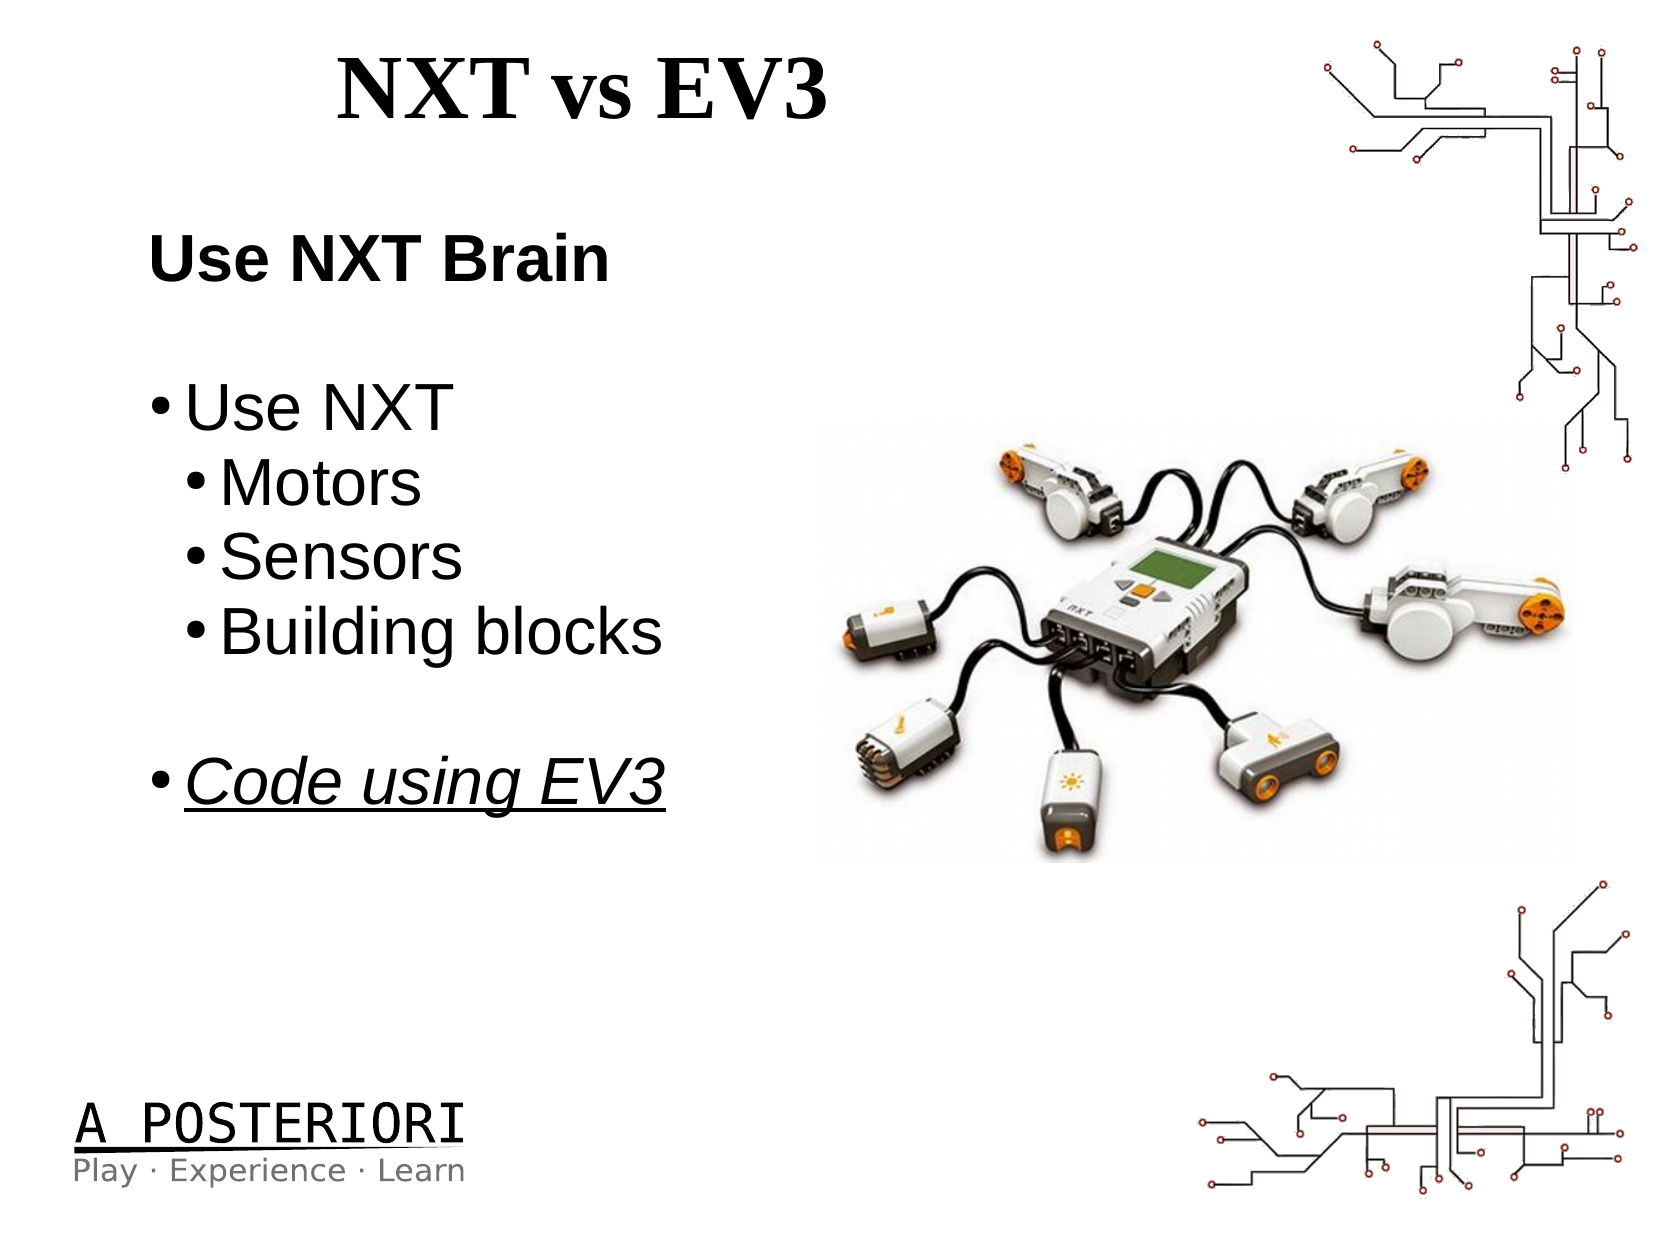

# NXT vs EV3
Use NXT Brain
Use NXT
Motors
Sensors
Building blocks
Code using EV3